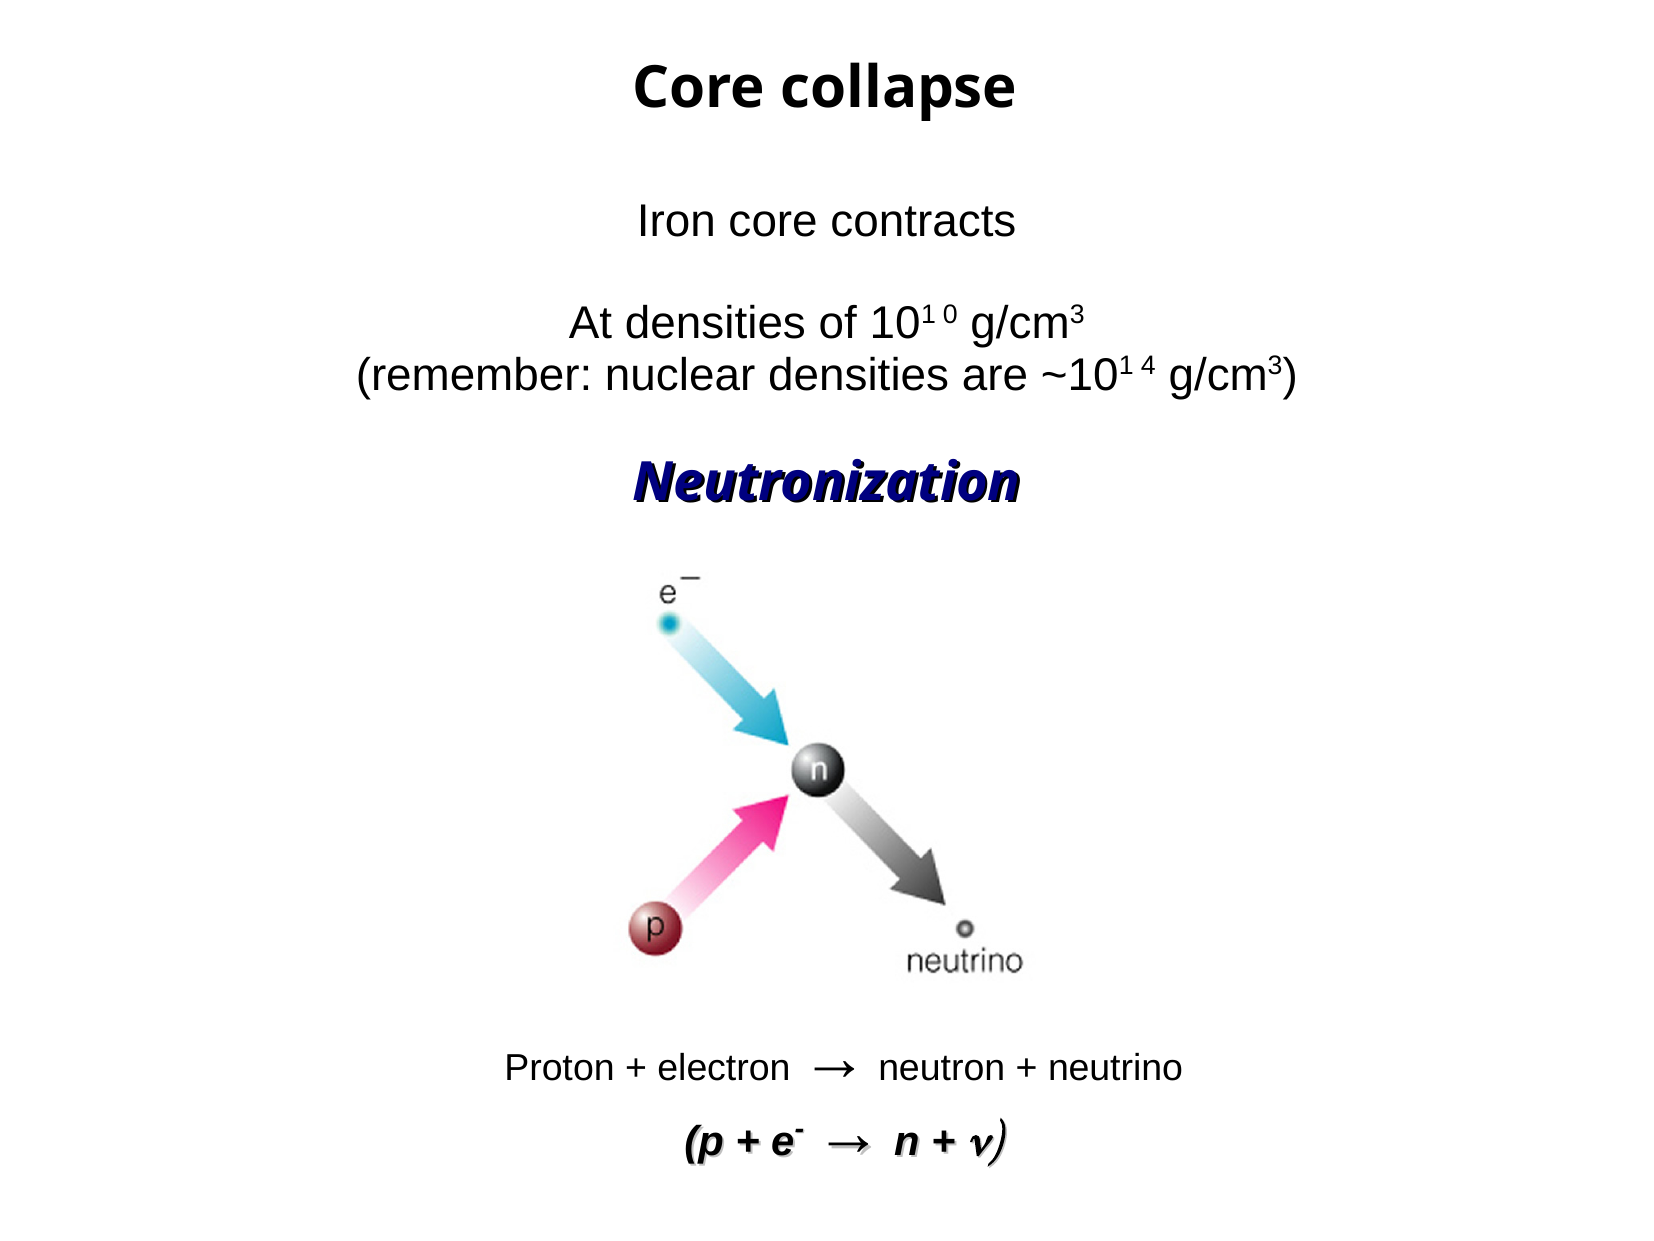

Core collapse
Iron core contracts
At densities of 101 0 g/cm3
(remember: nuclear densities are ~101 4 g/cm3)
Neutronization
Proton + electron → neutron + neutrino
(p + e- → n + n)